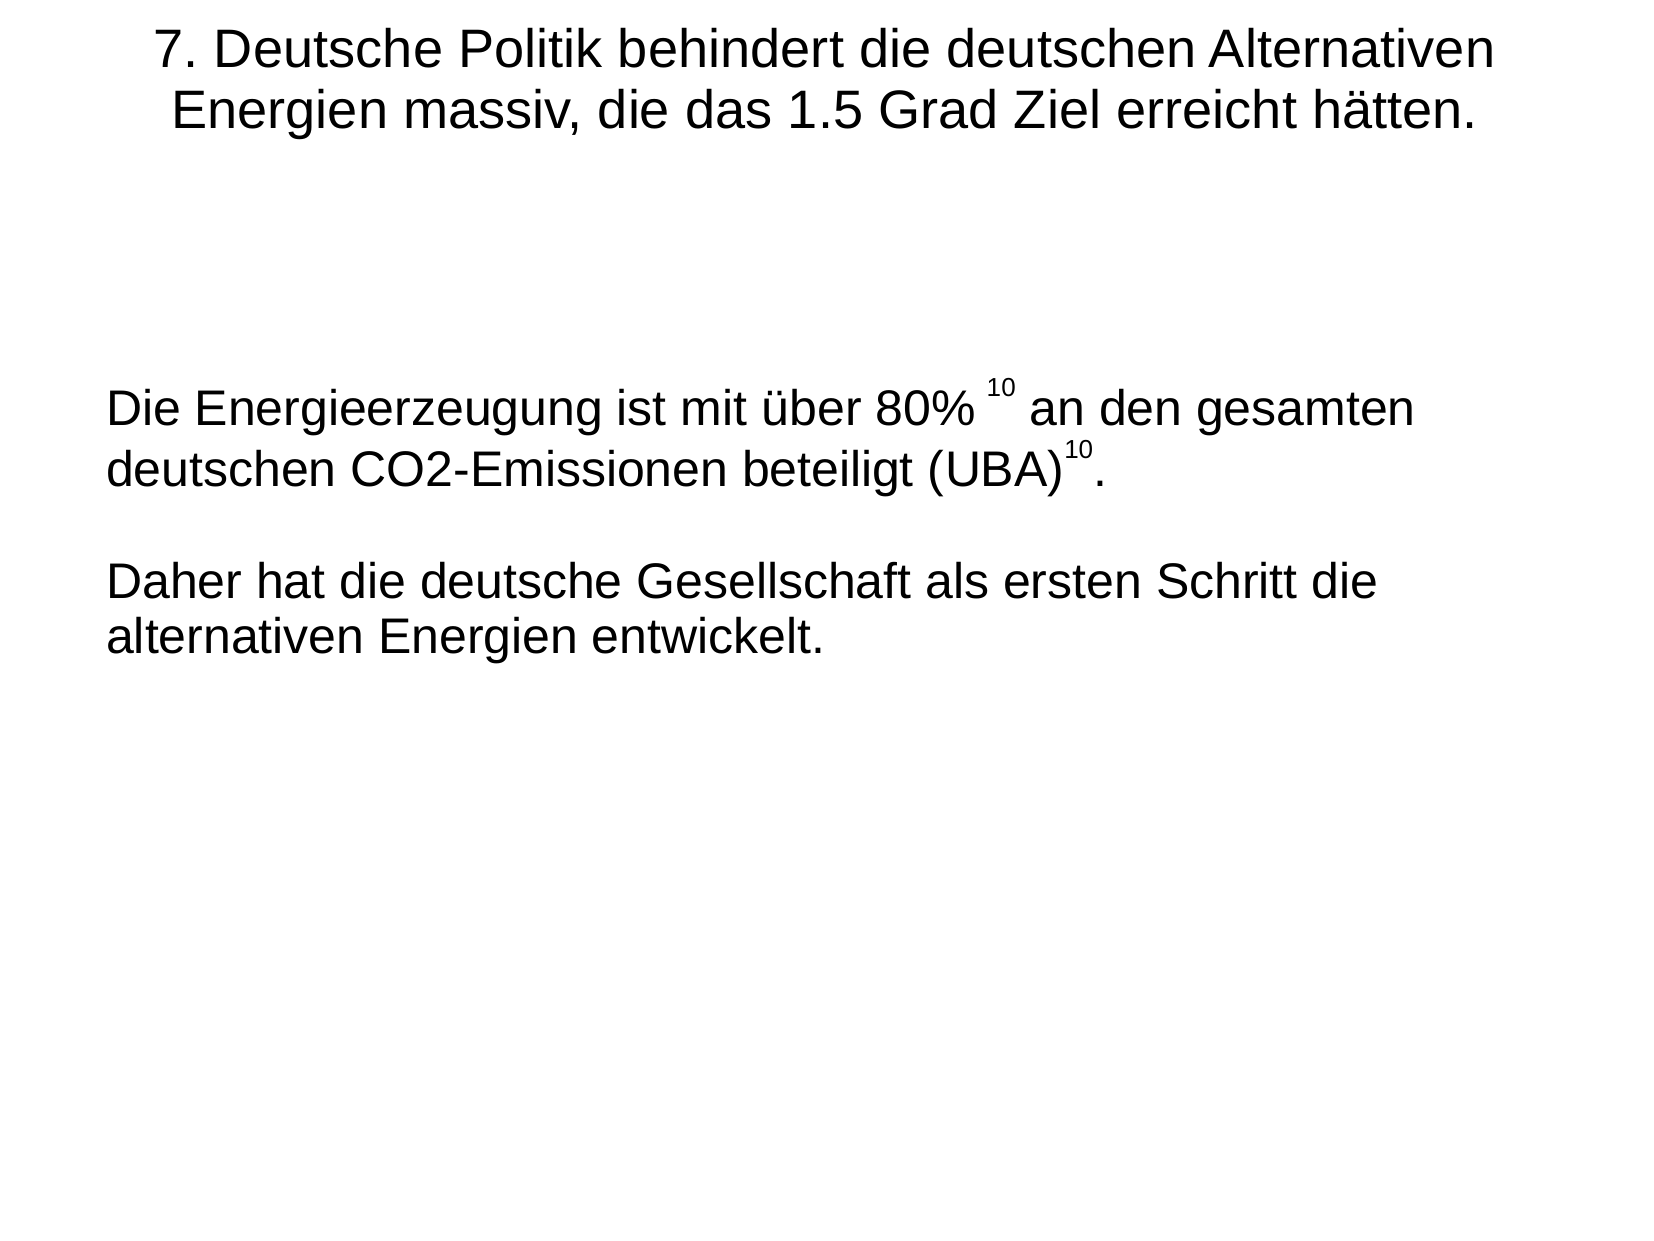

# 7. Deutsche Politik behindert die deutschen Alternativen Energien massiv, die das 1.5 Grad Ziel erreicht hätten.
Die Energieerzeugung ist mit über 80% 10 an den gesamten deutschen CO2-Emissionen beteiligt (UBA)10.
Daher hat die deutsche Gesellschaft als ersten Schritt die alternativen Energien entwickelt.